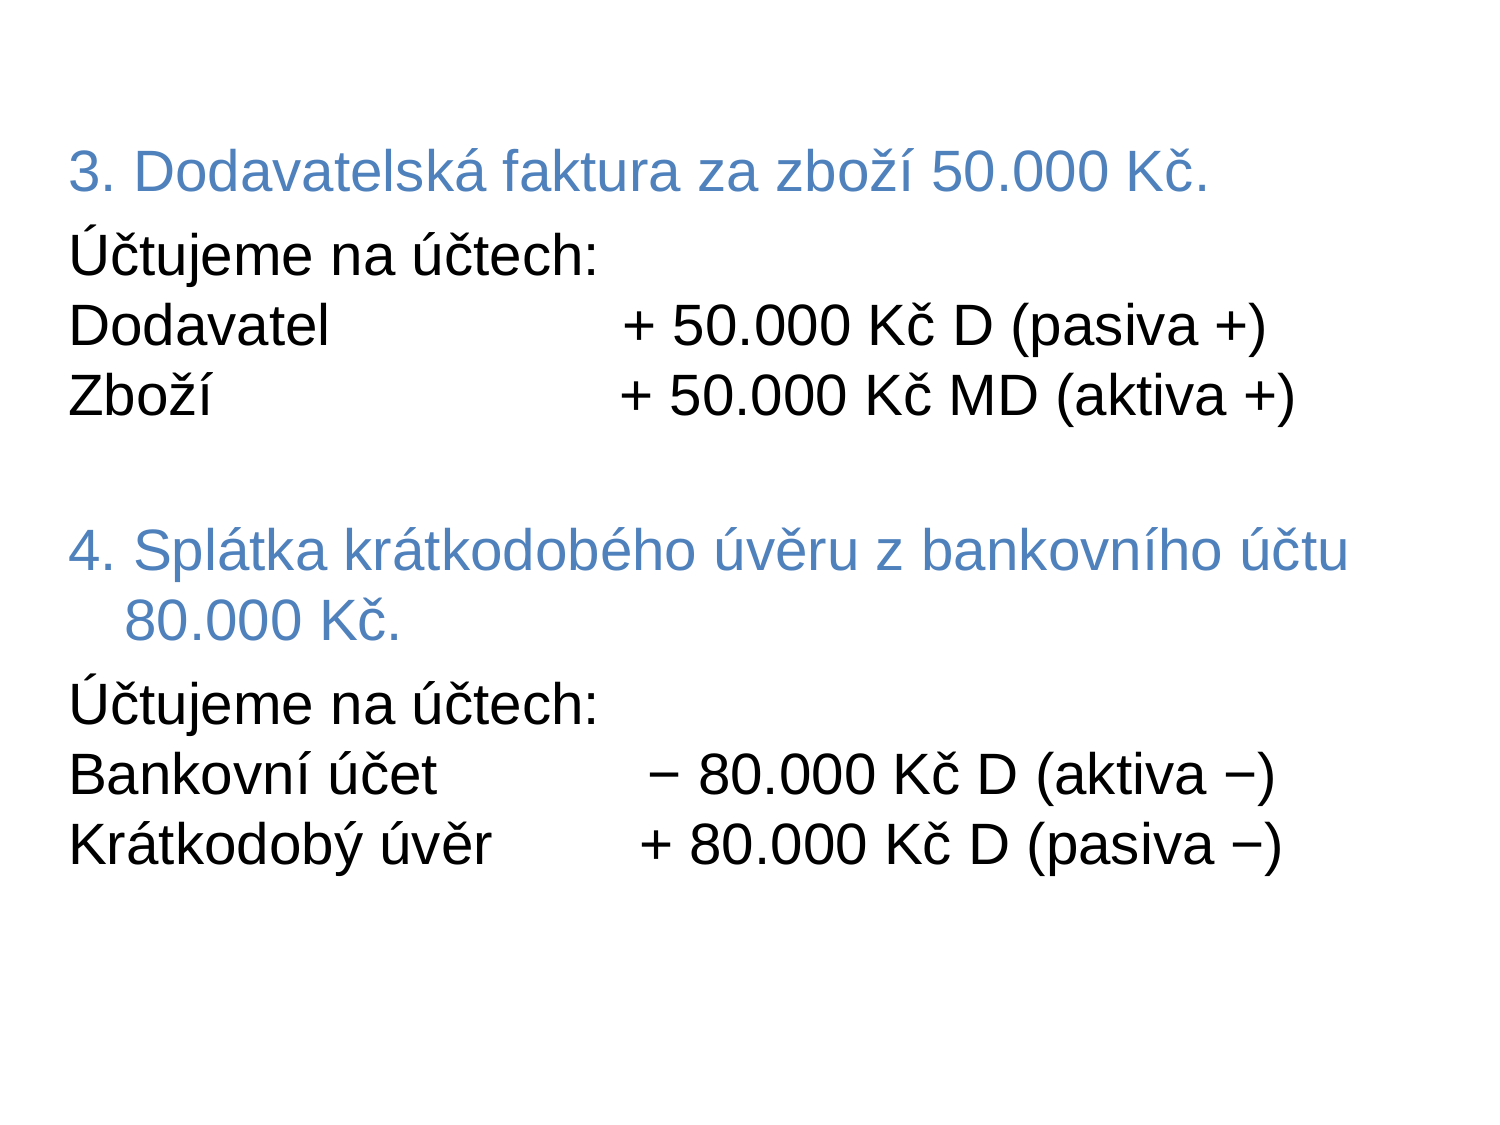

# 3. Dodavatelská faktura za zboží 50.000 Kč.
Účtujeme na účtech:
Dodavatel + 50.000 Kč D (pasiva +)
Zboží + 50.000 Kč MD (aktiva +)
4. Splátka krátkodobého úvěru z bankovního účtu 80.000 Kč.
Účtujeme na účtech:
Bankovní účet 	 − 80.000 Kč D (aktiva −)
Krátkodobý úvěr + 80.000 Kč D (pasiva −)